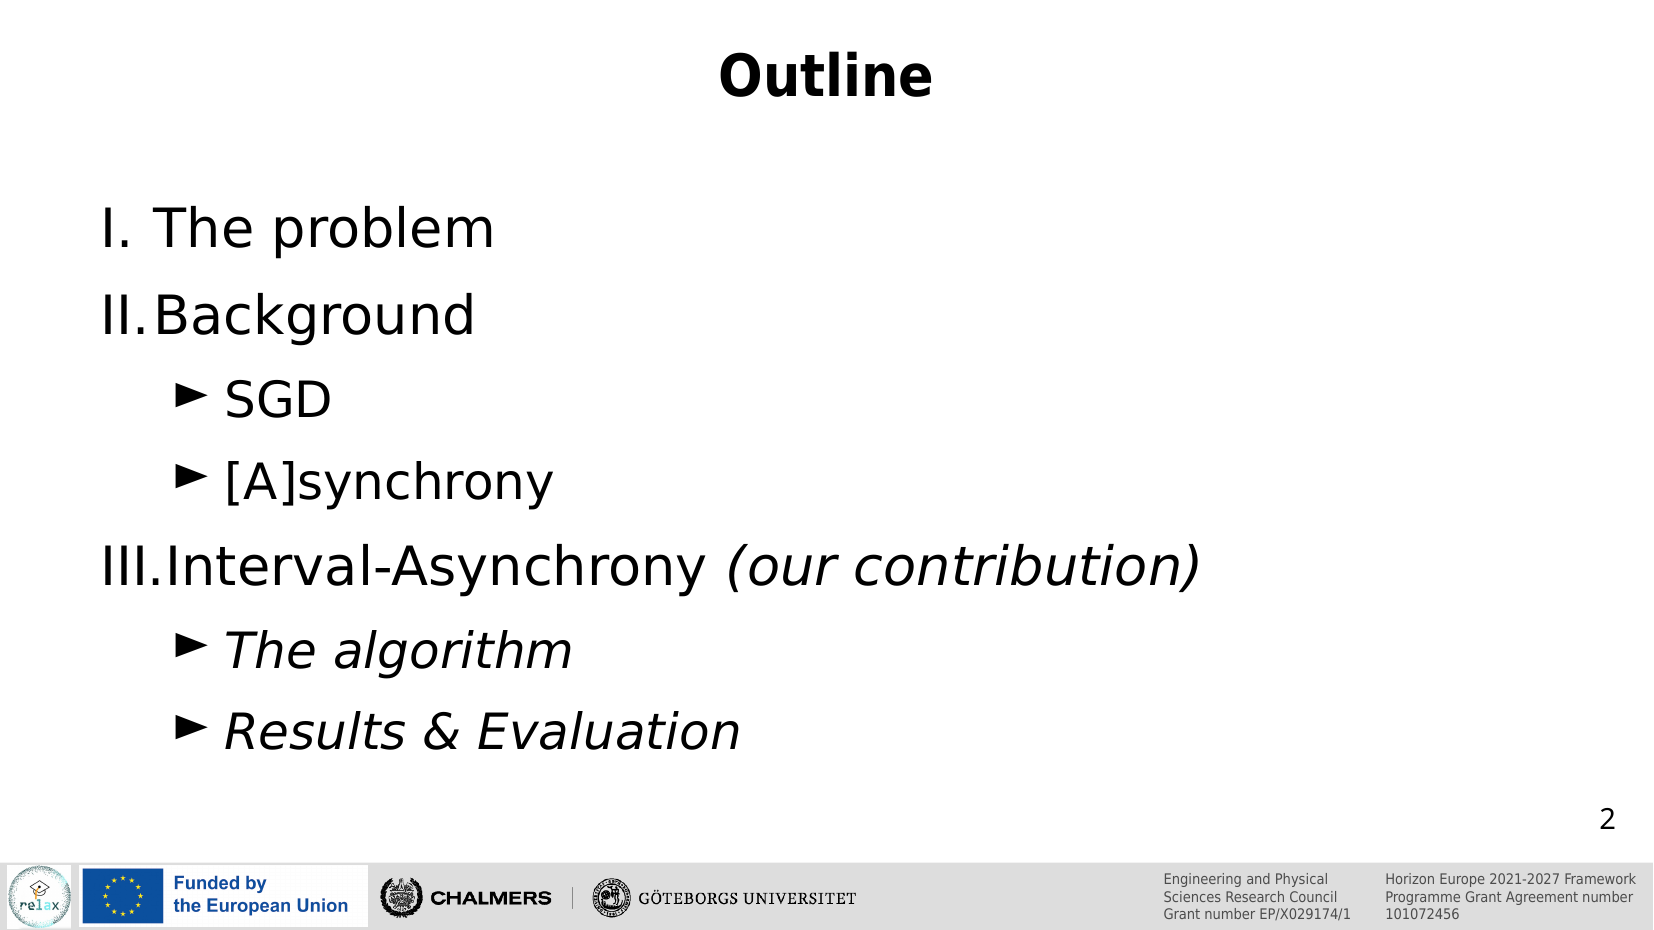

# Outline
The problem
Background
SGD
[A]synchrony
Interval-Asynchrony (our contribution)
The algorithm
Results & Evaluation
2